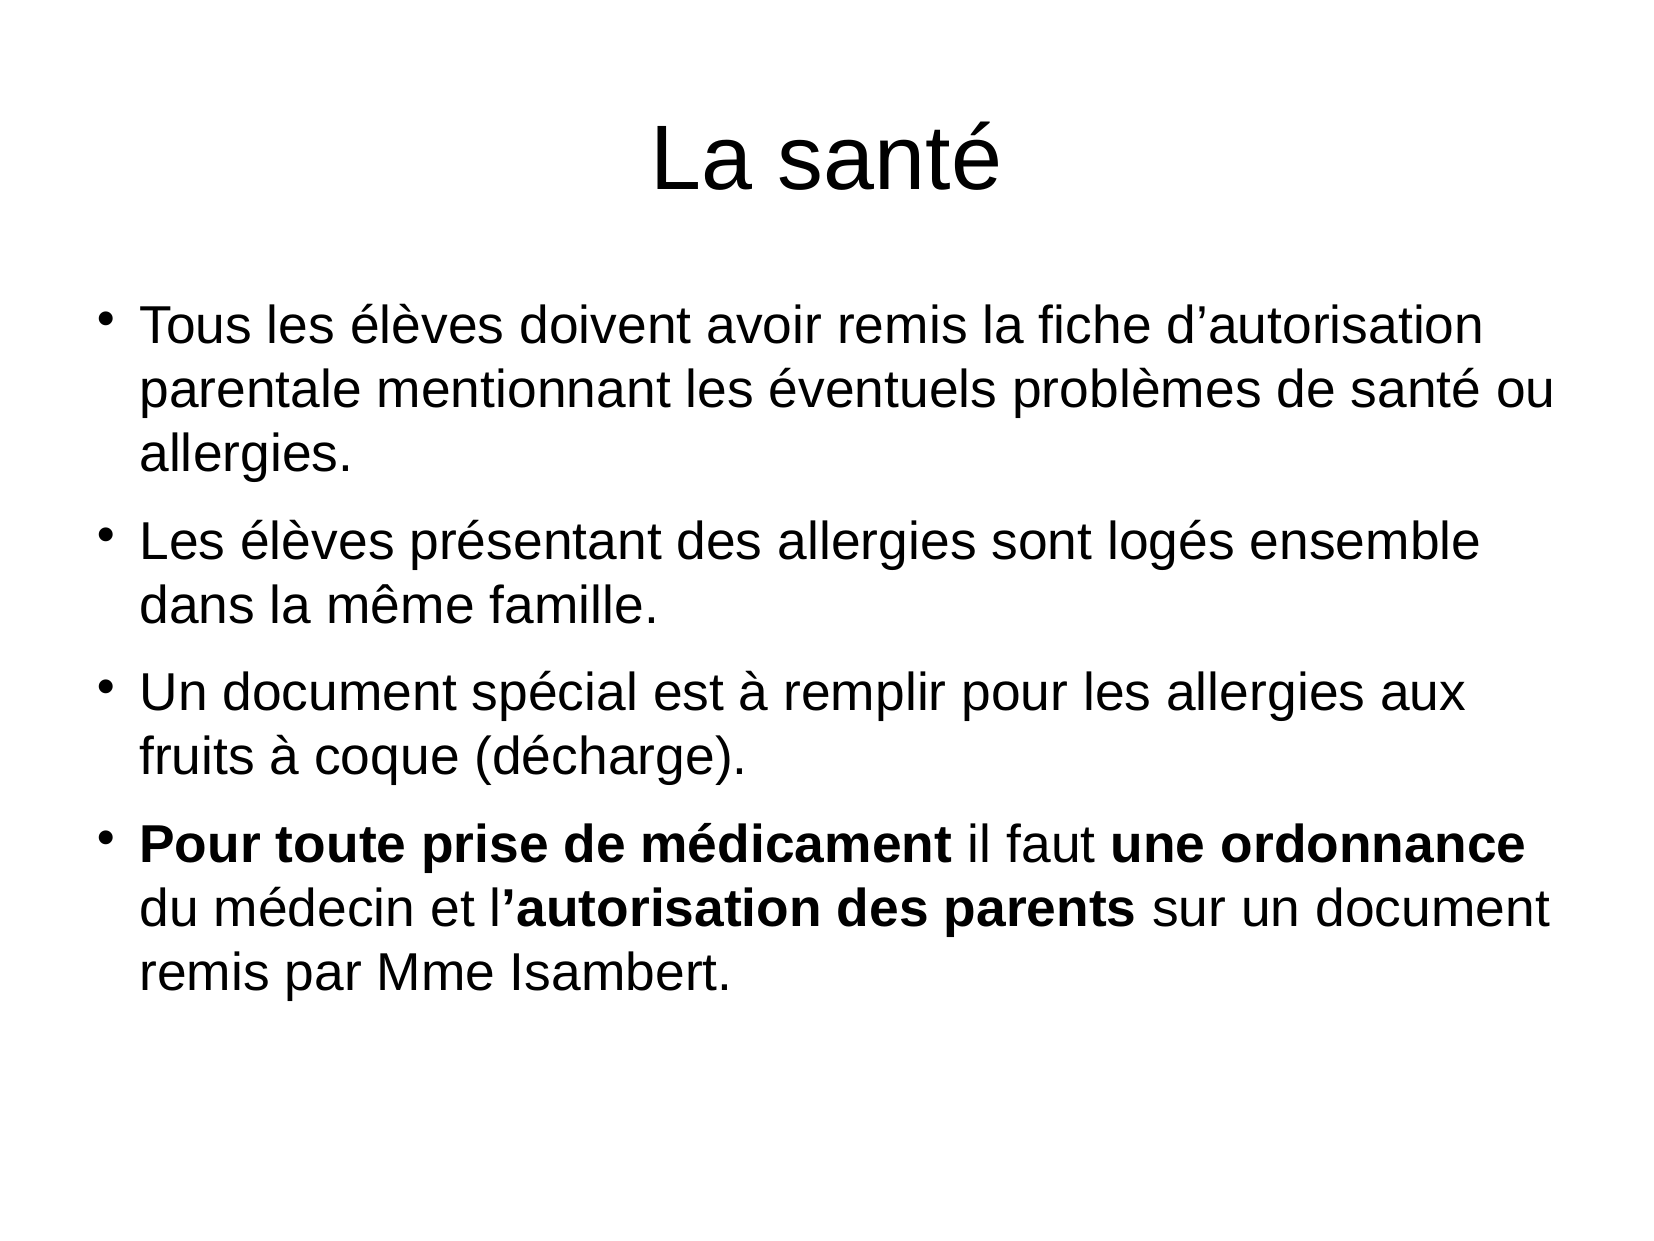

La santé
Tous les élèves doivent avoir remis la fiche d’autorisation parentale mentionnant les éventuels problèmes de santé ou allergies.
Les élèves présentant des allergies sont logés ensemble dans la même famille.
Un document spécial est à remplir pour les allergies aux fruits à coque (décharge).
Pour toute prise de médicament il faut une ordonnance du médecin et l’autorisation des parents sur un document remis par Mme Isambert.